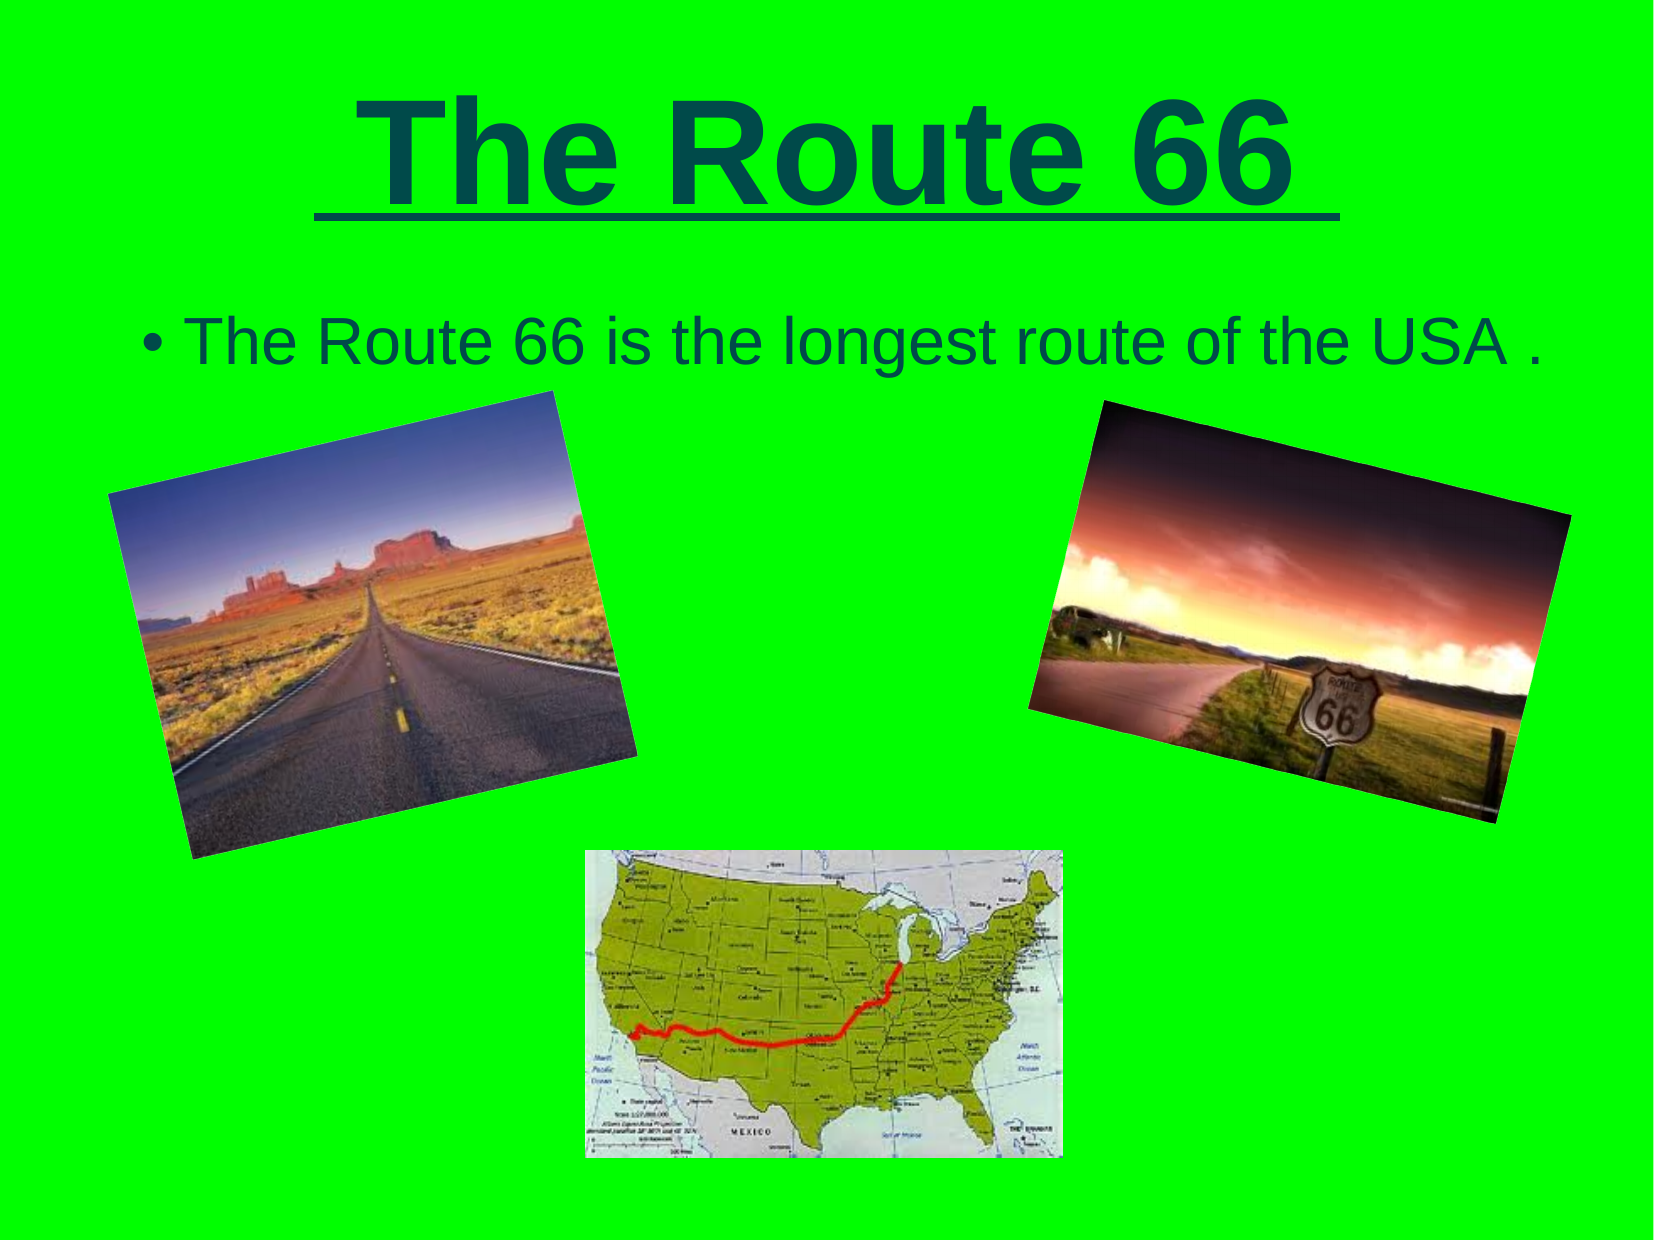

# The Route 66
• The Route 66 is the longest route of the USA .